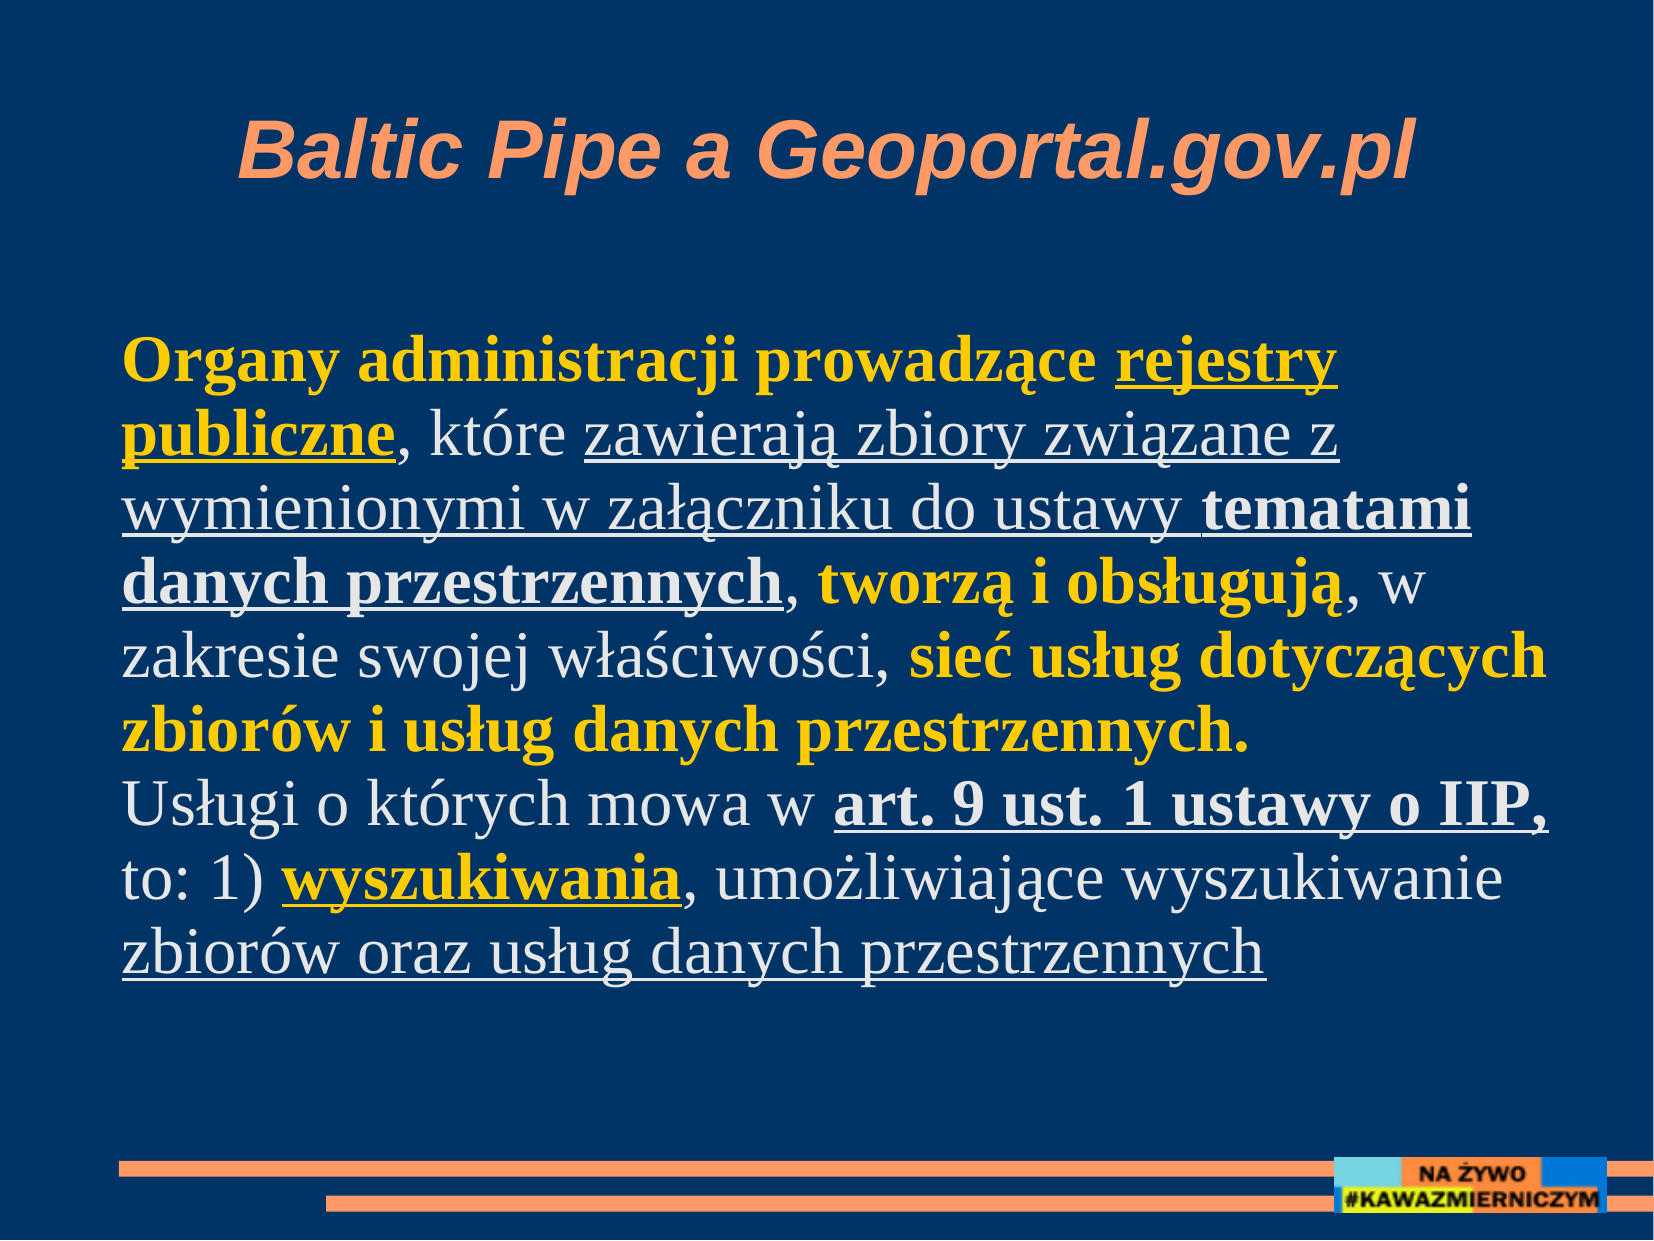

# Baltic Pipe a Geoportal.gov.pl
Organy administracji prowadzące rejestry publiczne, które zawierają zbiory związane z wymienionymi w załączniku do ustawy tematami danych przestrzennych, tworzą i obsługują, w zakresie swojej właściwości, sieć usług dotyczących zbiorów i usług danych przestrzennych.
Usługi o których mowa w art. 9 ust. 1 ustawy o IIP, to: 1) wyszukiwania, umożliwiające wyszukiwanie zbiorów oraz usług danych przestrzennych